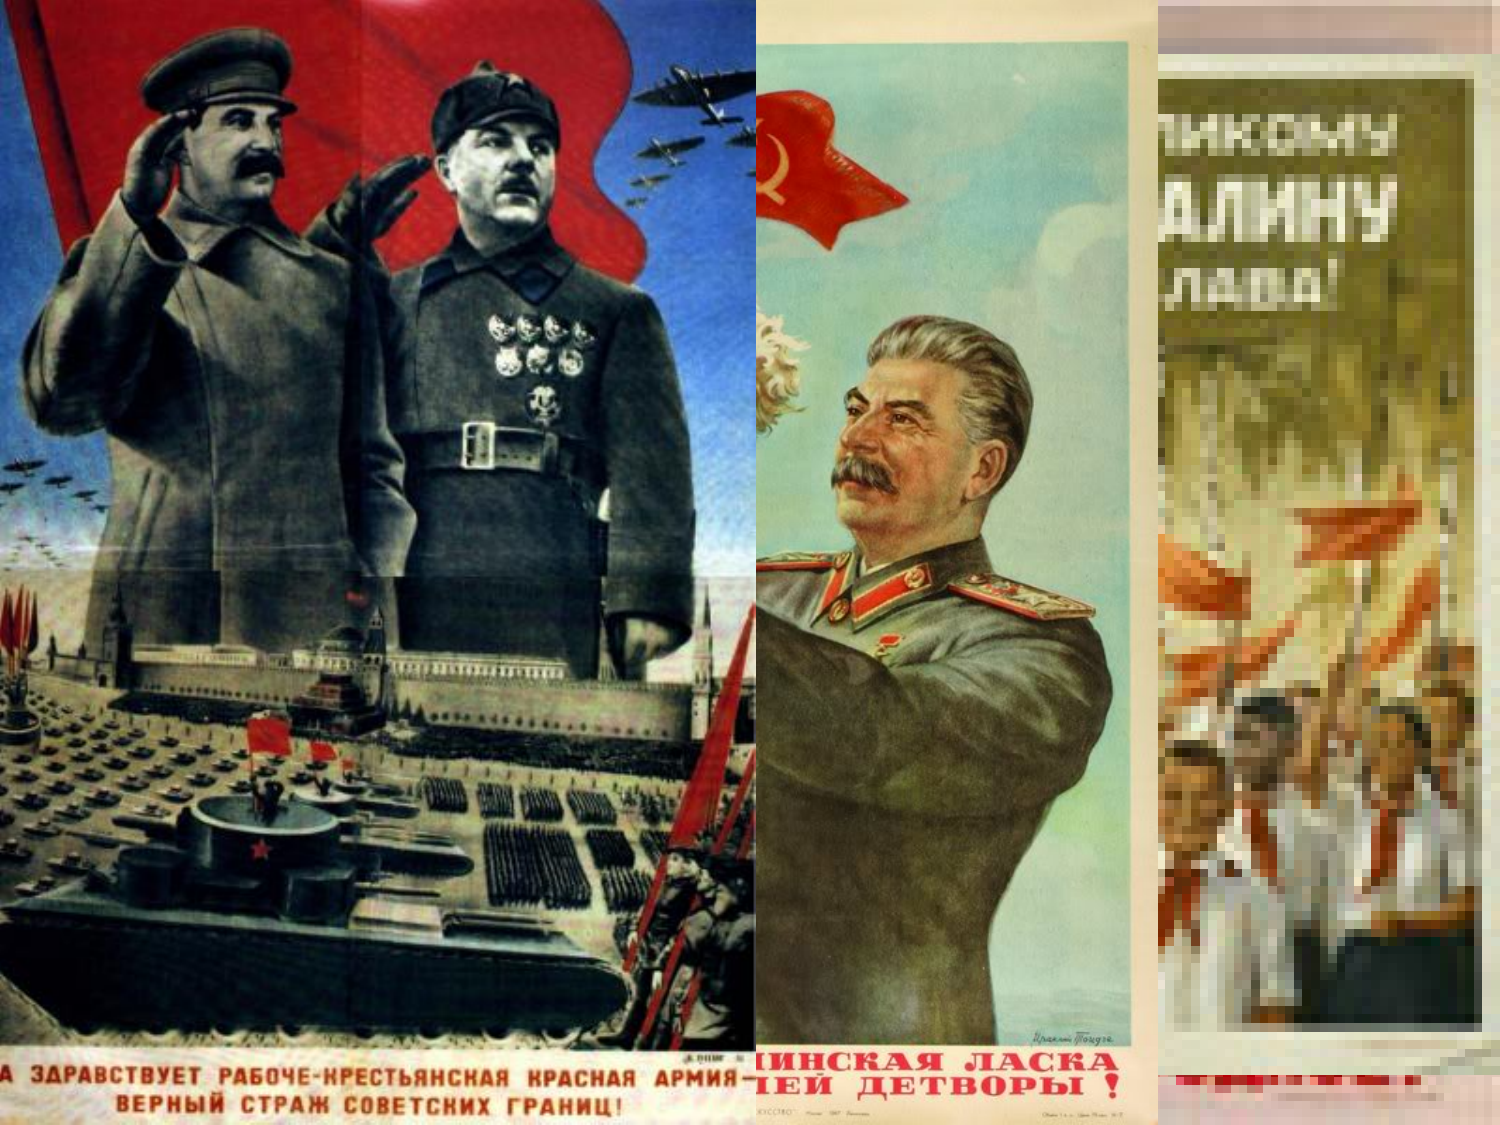

"Politično orožje"
# Eno večjih političnih orožij je bilo in še je propaganda. Stalin je to zelo dobro izrabljal sebi v prid in je tudi s tem podkrepil svojo poveljičevanje in vero v veliko vodjo in svetovnega voditelja pri ljudstvu. Ljudstvo je bilo velikokrat prepričano da je Stalin zmožen vsega, voditi vse ter da je nezmotljiv.